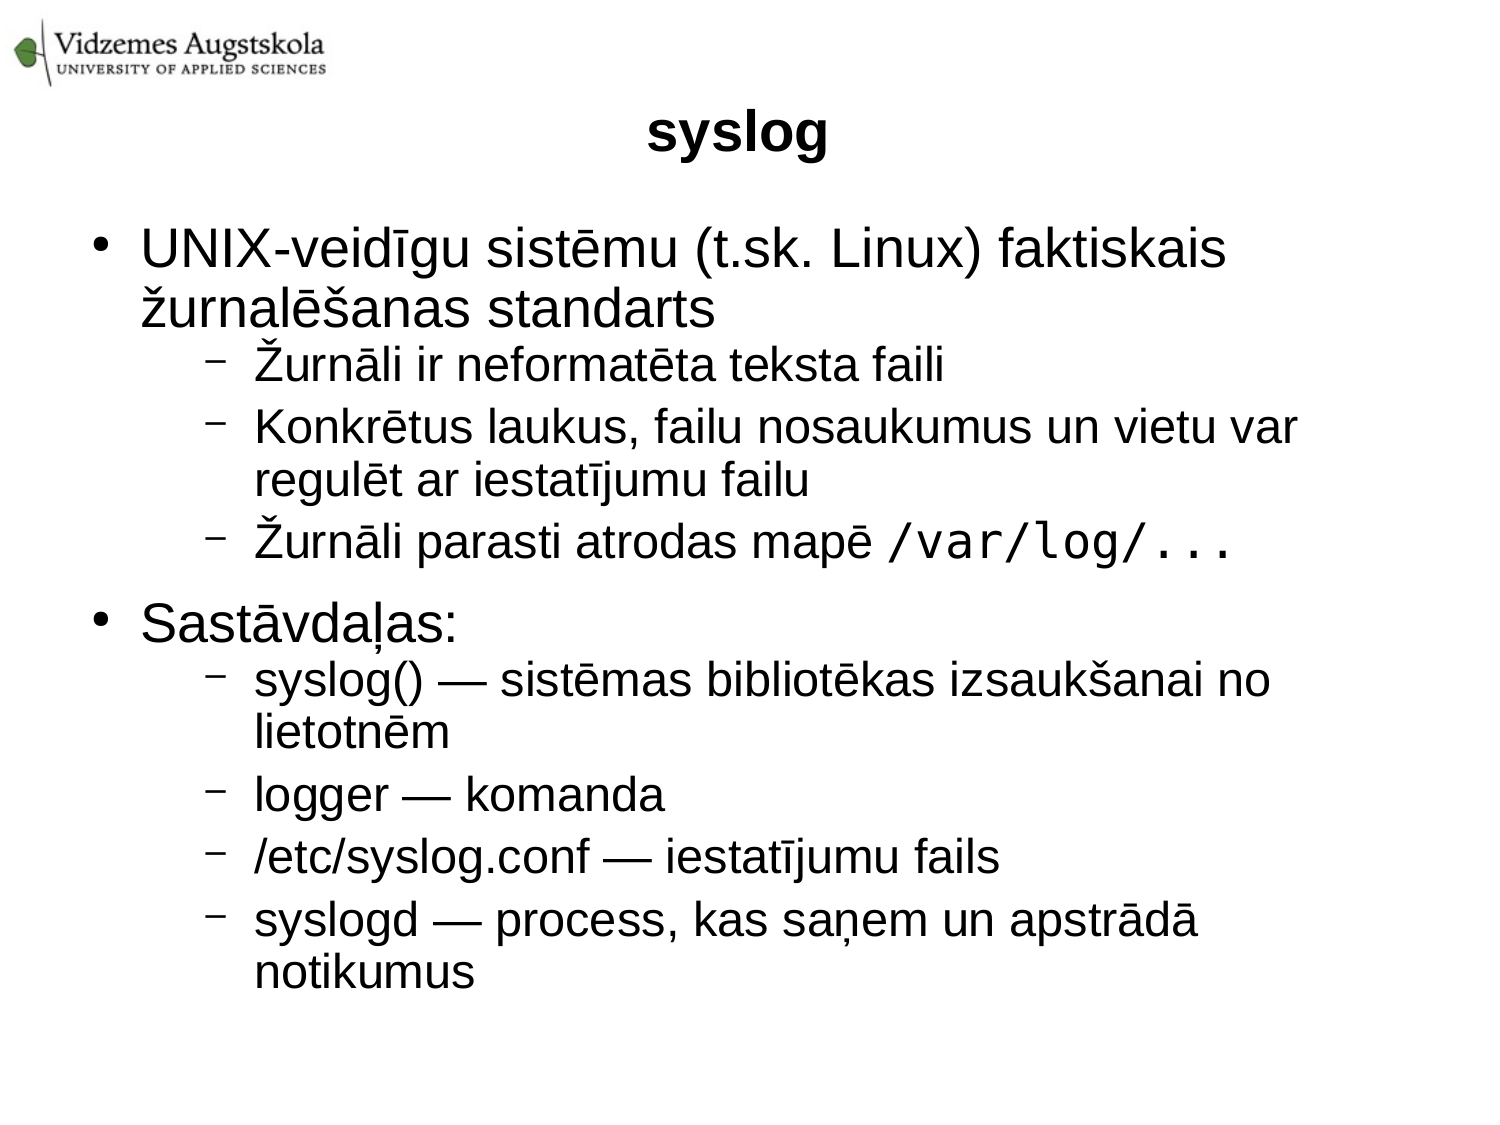

# syslog
UNIX-veidīgu sistēmu (t.sk. Linux) faktiskais žurnalēšanas standarts
Žurnāli ir neformatēta teksta faili
Konkrētus laukus, failu nosaukumus un vietu var regulēt ar iestatījumu failu
Žurnāli parasti atrodas mapē /var/log/...
Sastāvdaļas:
syslog() — sistēmas bibliotēkas izsaukšanai no lietotnēm
logger — komanda
/etc/syslog.conf — iestatījumu fails
syslogd — process, kas saņem un apstrādā notikumus